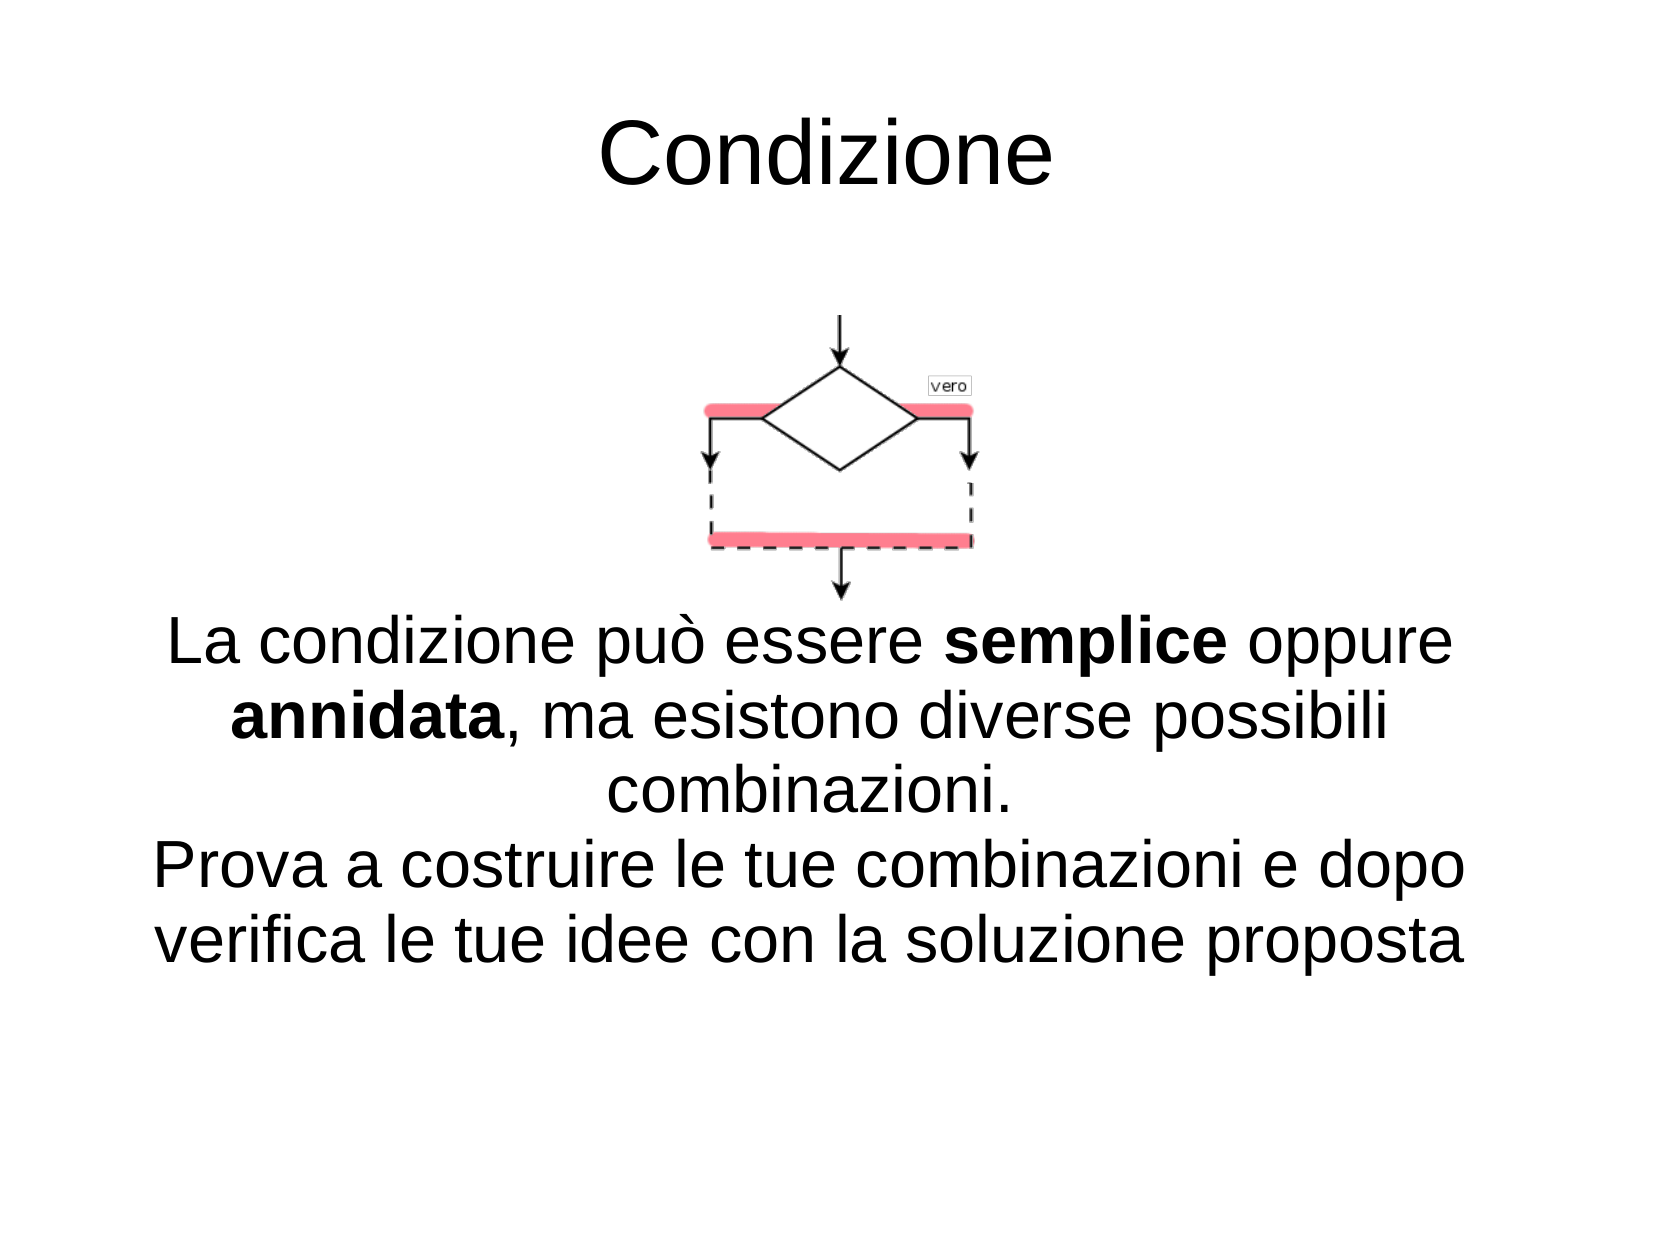

# Condizione
La condizione può essere semplice oppure annidata, ma esistono diverse possibili combinazioni.
Prova a costruire le tue combinazioni e dopo verifica le tue idee con la soluzione proposta